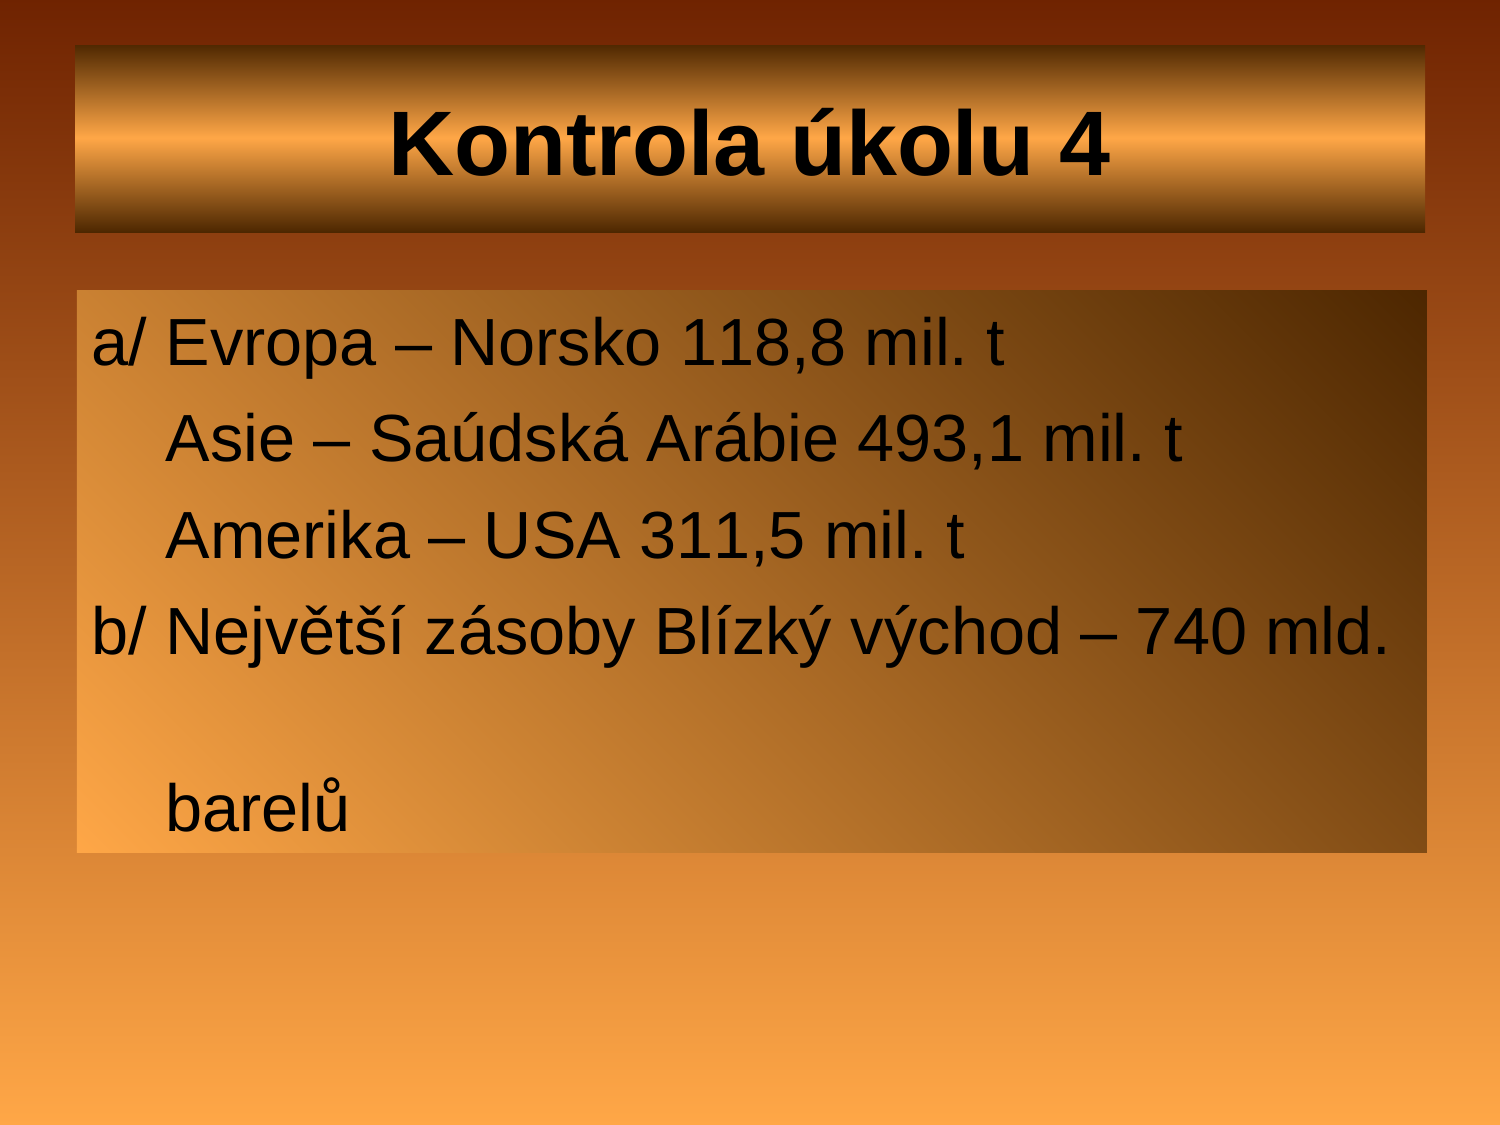

# Kontrola úkolu 4
a/ Evropa – Norsko 118,8 mil. t
 Asie – Saúdská Arábie 493,1 mil. t
 Amerika – USA 311,5 mil. t
b/ Největší zásoby Blízký východ – 740 mld.
 barelů